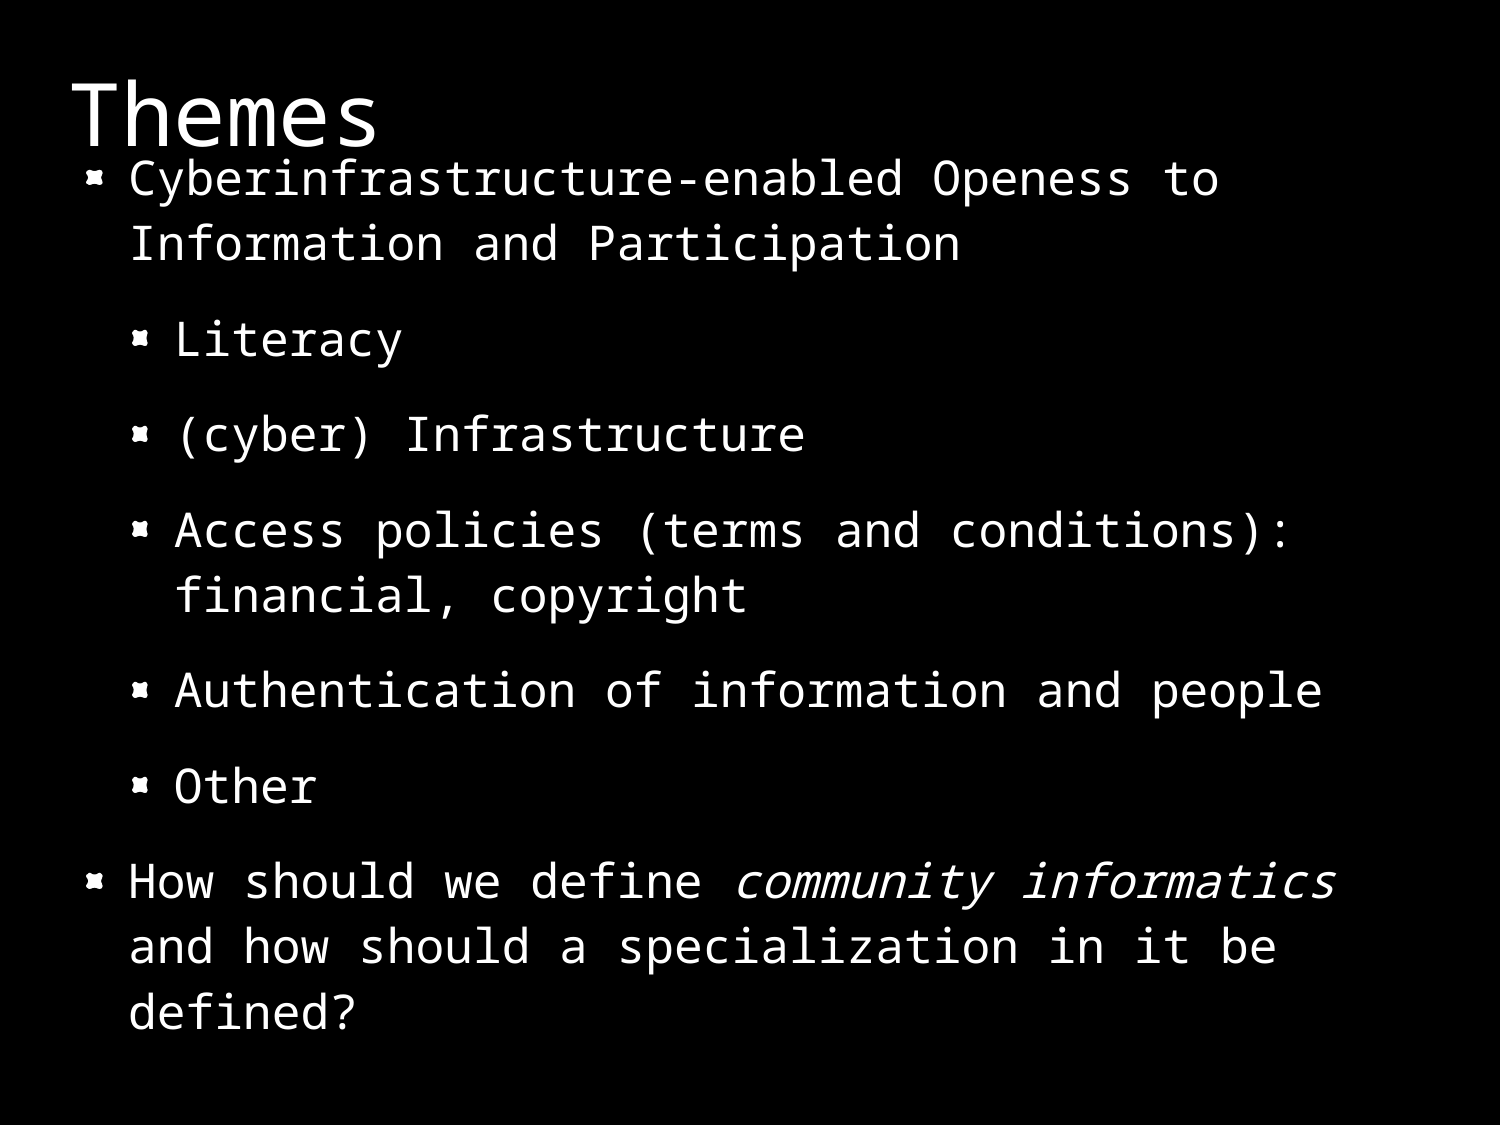

# Themes
Cyberinfrastructure-enabled Openess to Information and Participation
Literacy
(cyber) Infrastructure
Access policies (terms and conditions): financial, copyright
Authentication of information and people
Other
How should we define community informatics and how should a specialization in it be defined?